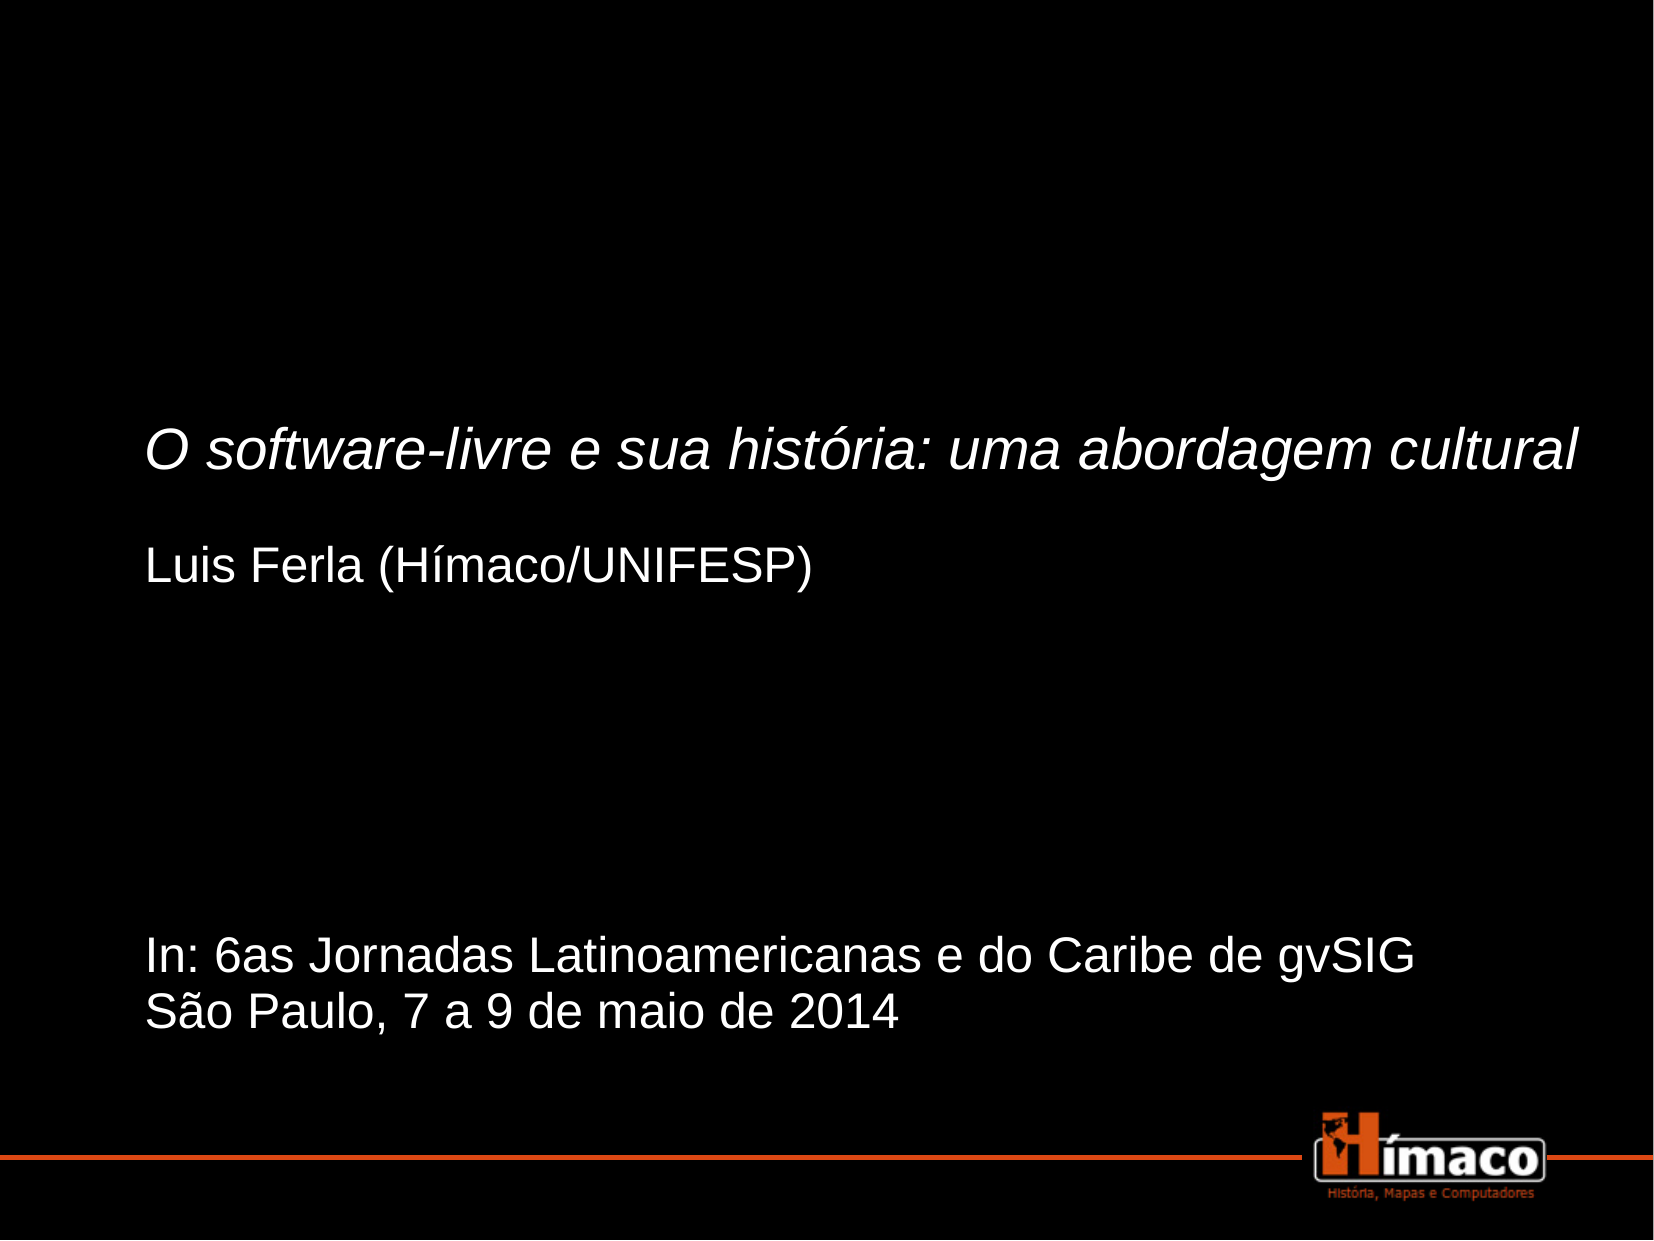

O software-livre e sua história: uma abordagem cultural
Luis Ferla (Hímaco/UNIFESP)
In: 6as Jornadas Latinoamericanas e do Caribe de gvSIG
São Paulo, 7 a 9 de maio de 2014